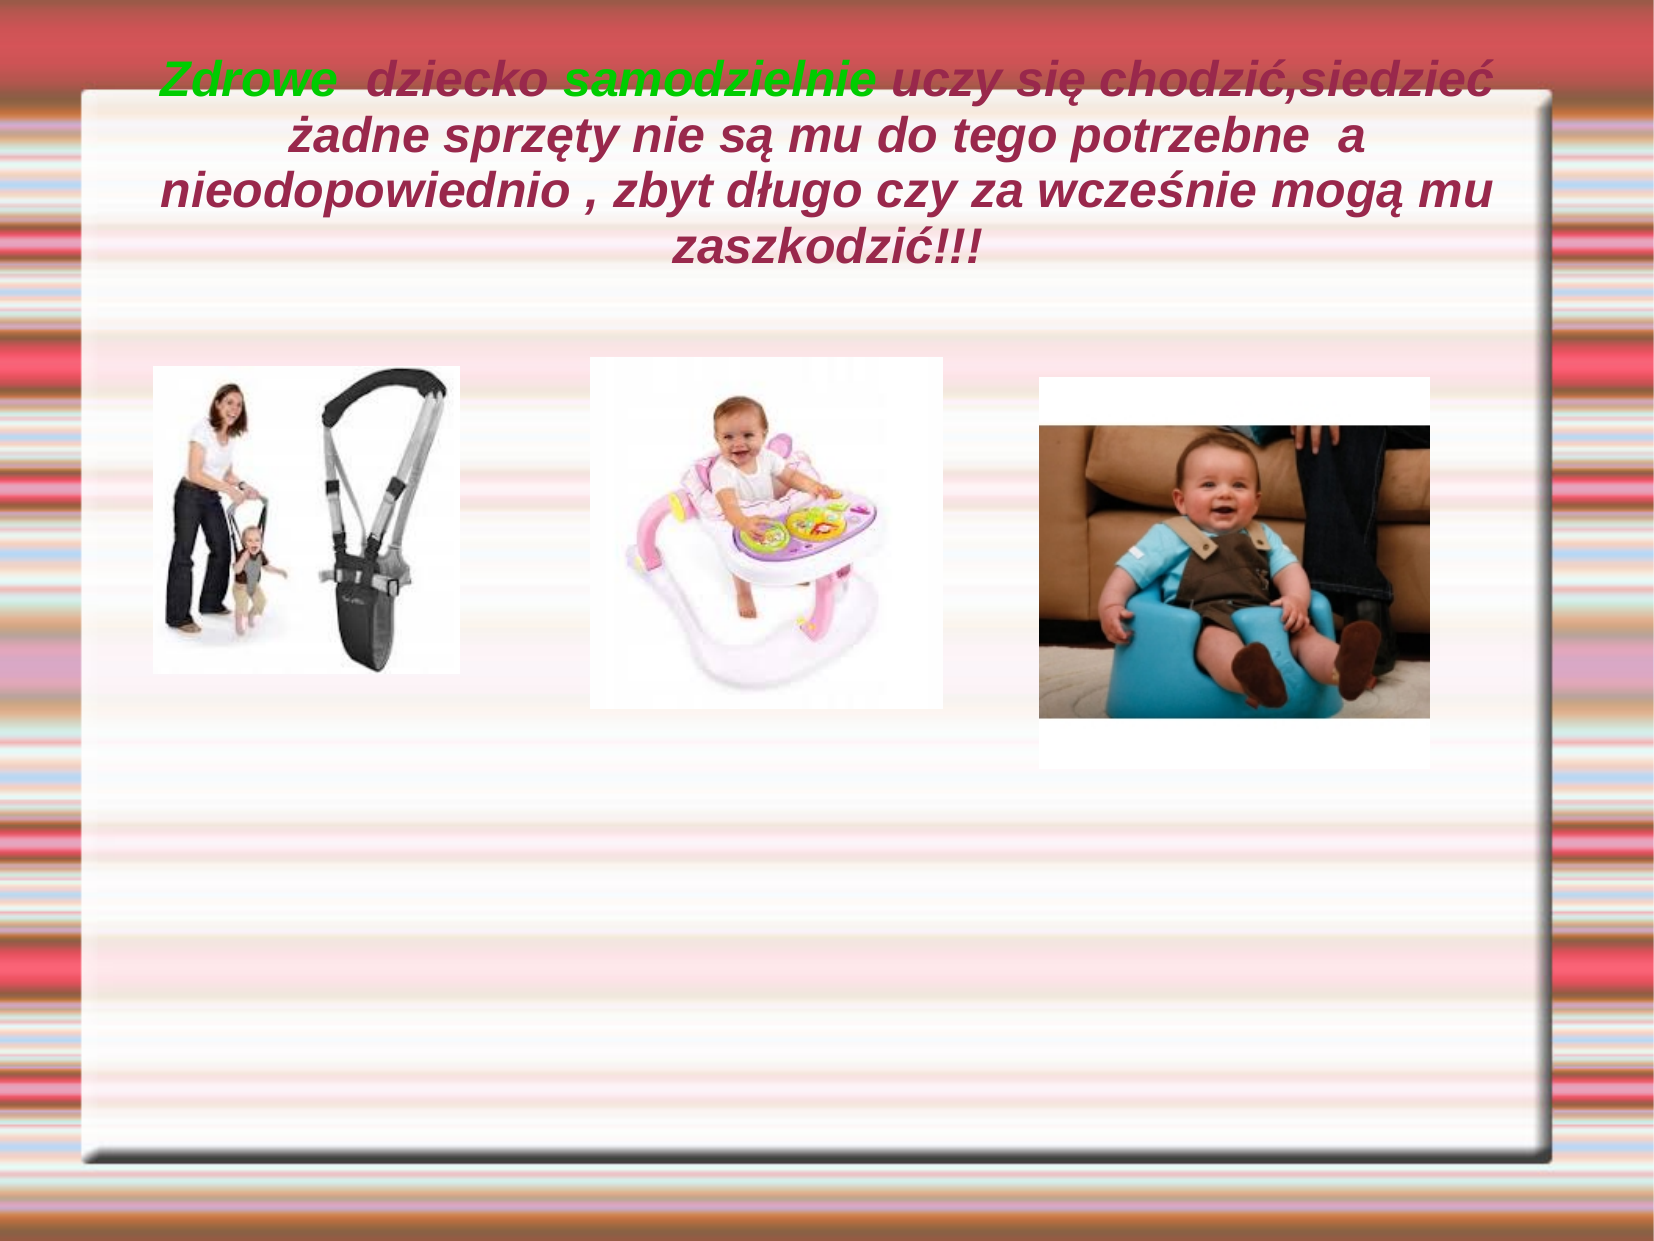

# Zdrowe dziecko samodzielnie uczy się chodzić,siedzieć żadne sprzęty nie są mu do tego potrzebne a nieodopowiednio , zbyt długo czy za wcześnie mogą mu zaszkodzić!!!